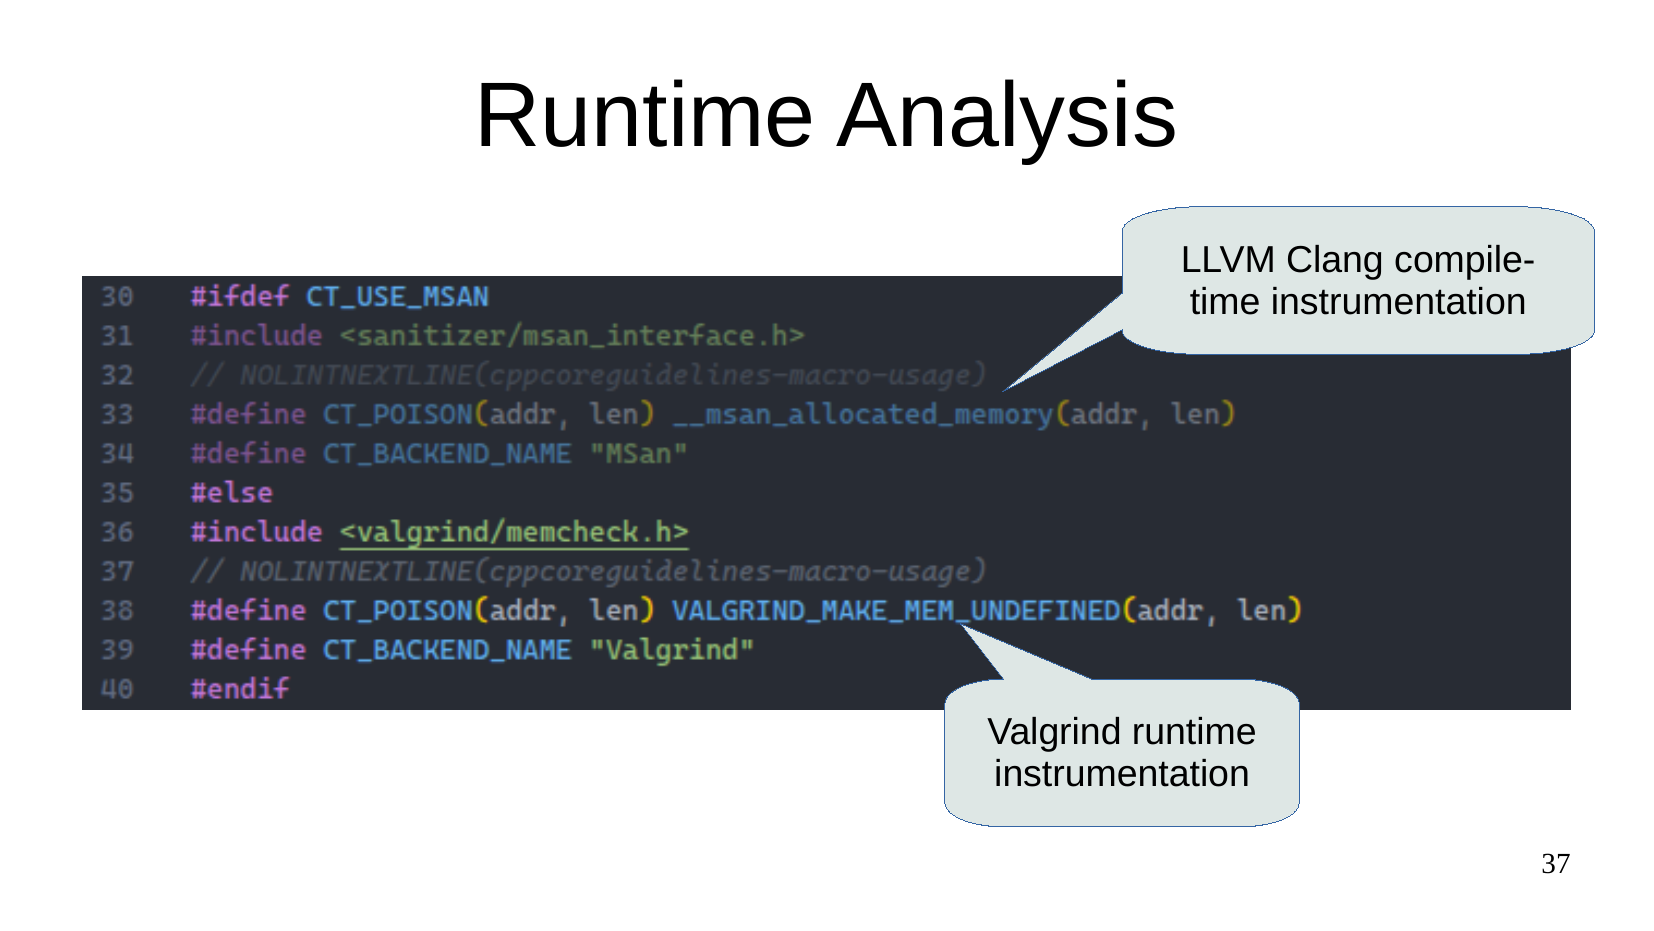

# Runtime Analysis
LLVM Clang compile-time instrumentation
Valgrind runtime instrumentation
37